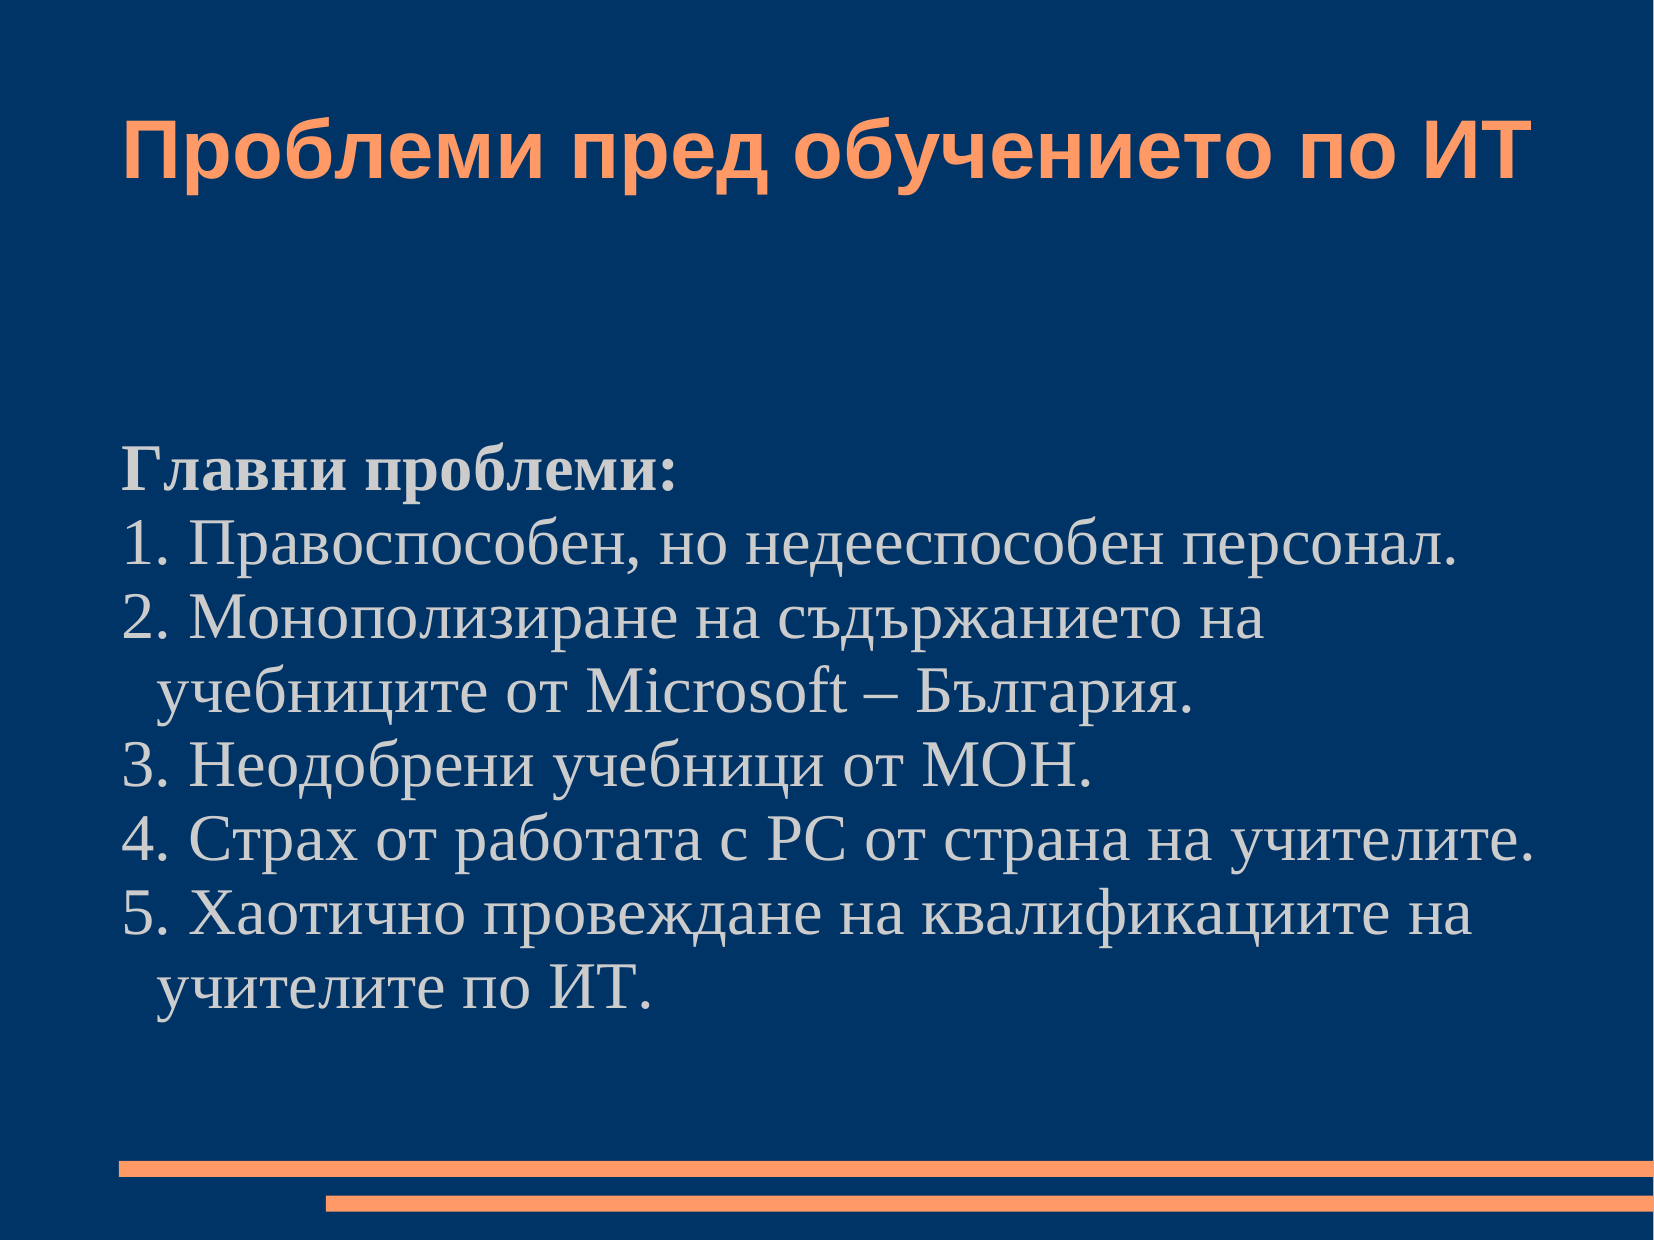

# Проблеми пред обучението по ИТ
Главни проблеми:
1. Правоспособен, но недееспособен персонал.
2. Монополизиране на съдържанието на учебниците от Microsoft – България.
3. Неодобрени учебници от МОН.
4. Страх от работата с PC от страна на учителите.
5. Хаотично провеждане на квалификациите на учителите по ИТ.